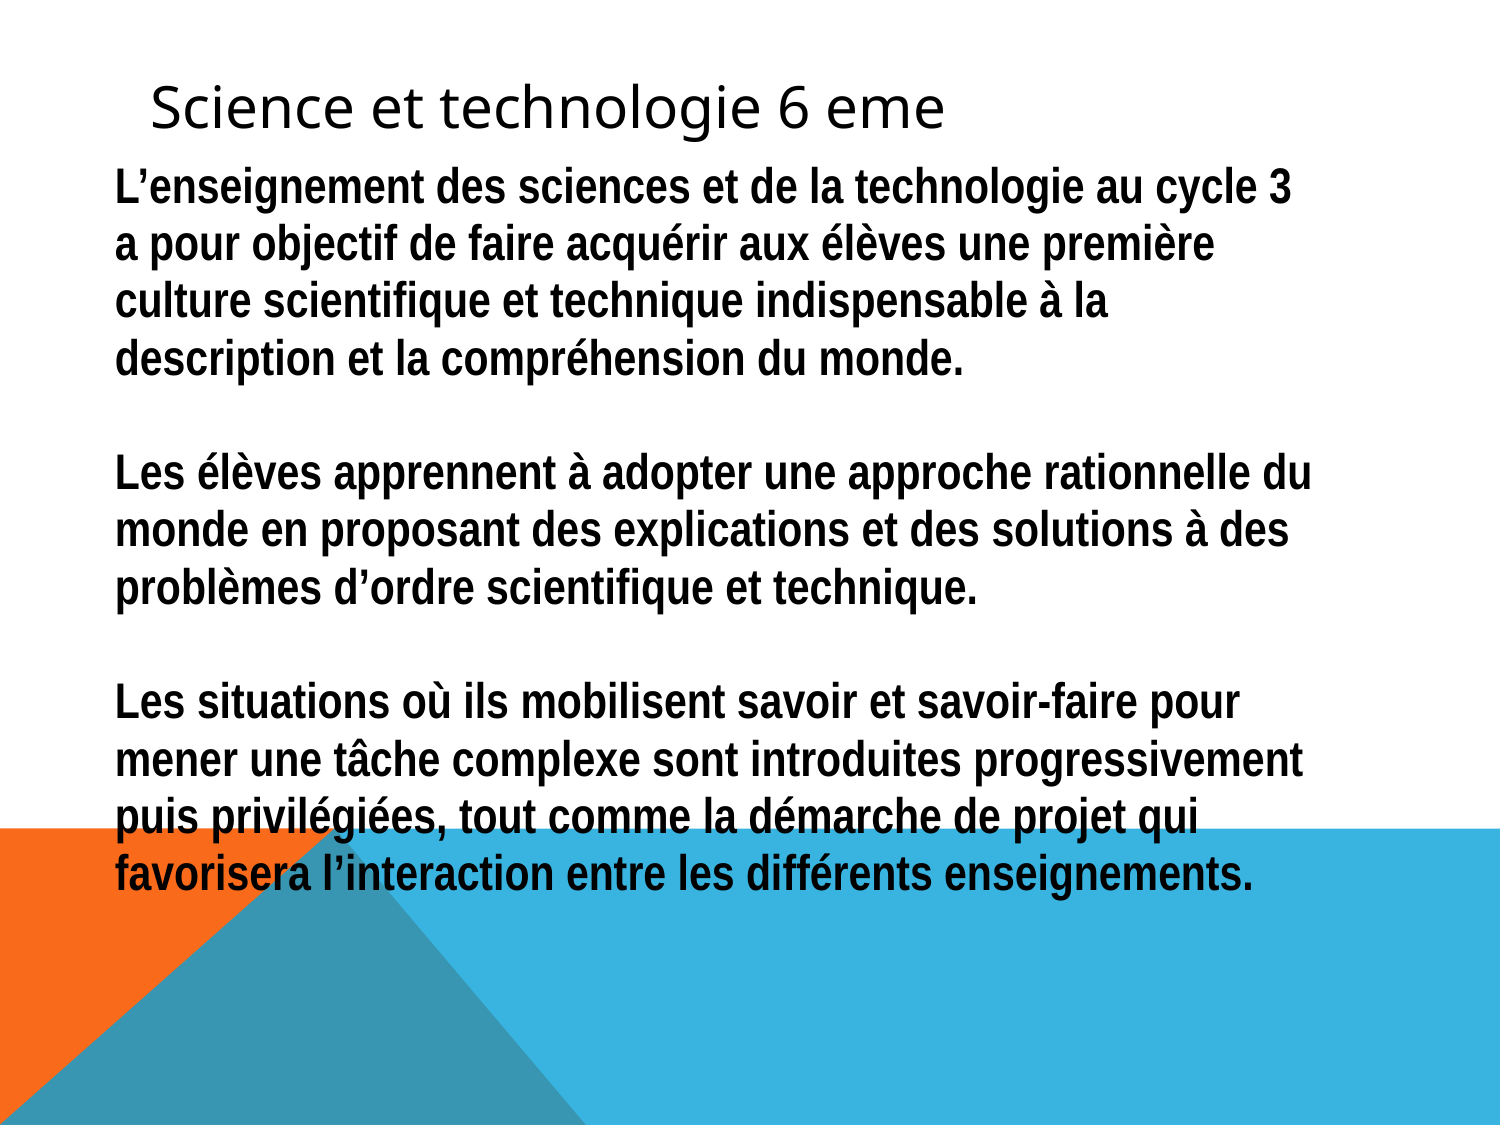

Science et technologie 6 eme
L’enseignement des sciences et de la technologie au cycle 3 a pour objectif de faire acquérir aux élèves une première culture scientifique et technique indispensable à la description et la compréhension du monde.
Les élèves apprennent à adopter une approche rationnelle du monde en proposant des explications et des solutions à des problèmes d’ordre scientifique et technique.
Les situations où ils mobilisent savoir et savoir-faire pour mener une tâche complexe sont introduites progressivement puis privilégiées, tout comme la démarche de projet qui favorisera l’interaction entre les différents enseignements.